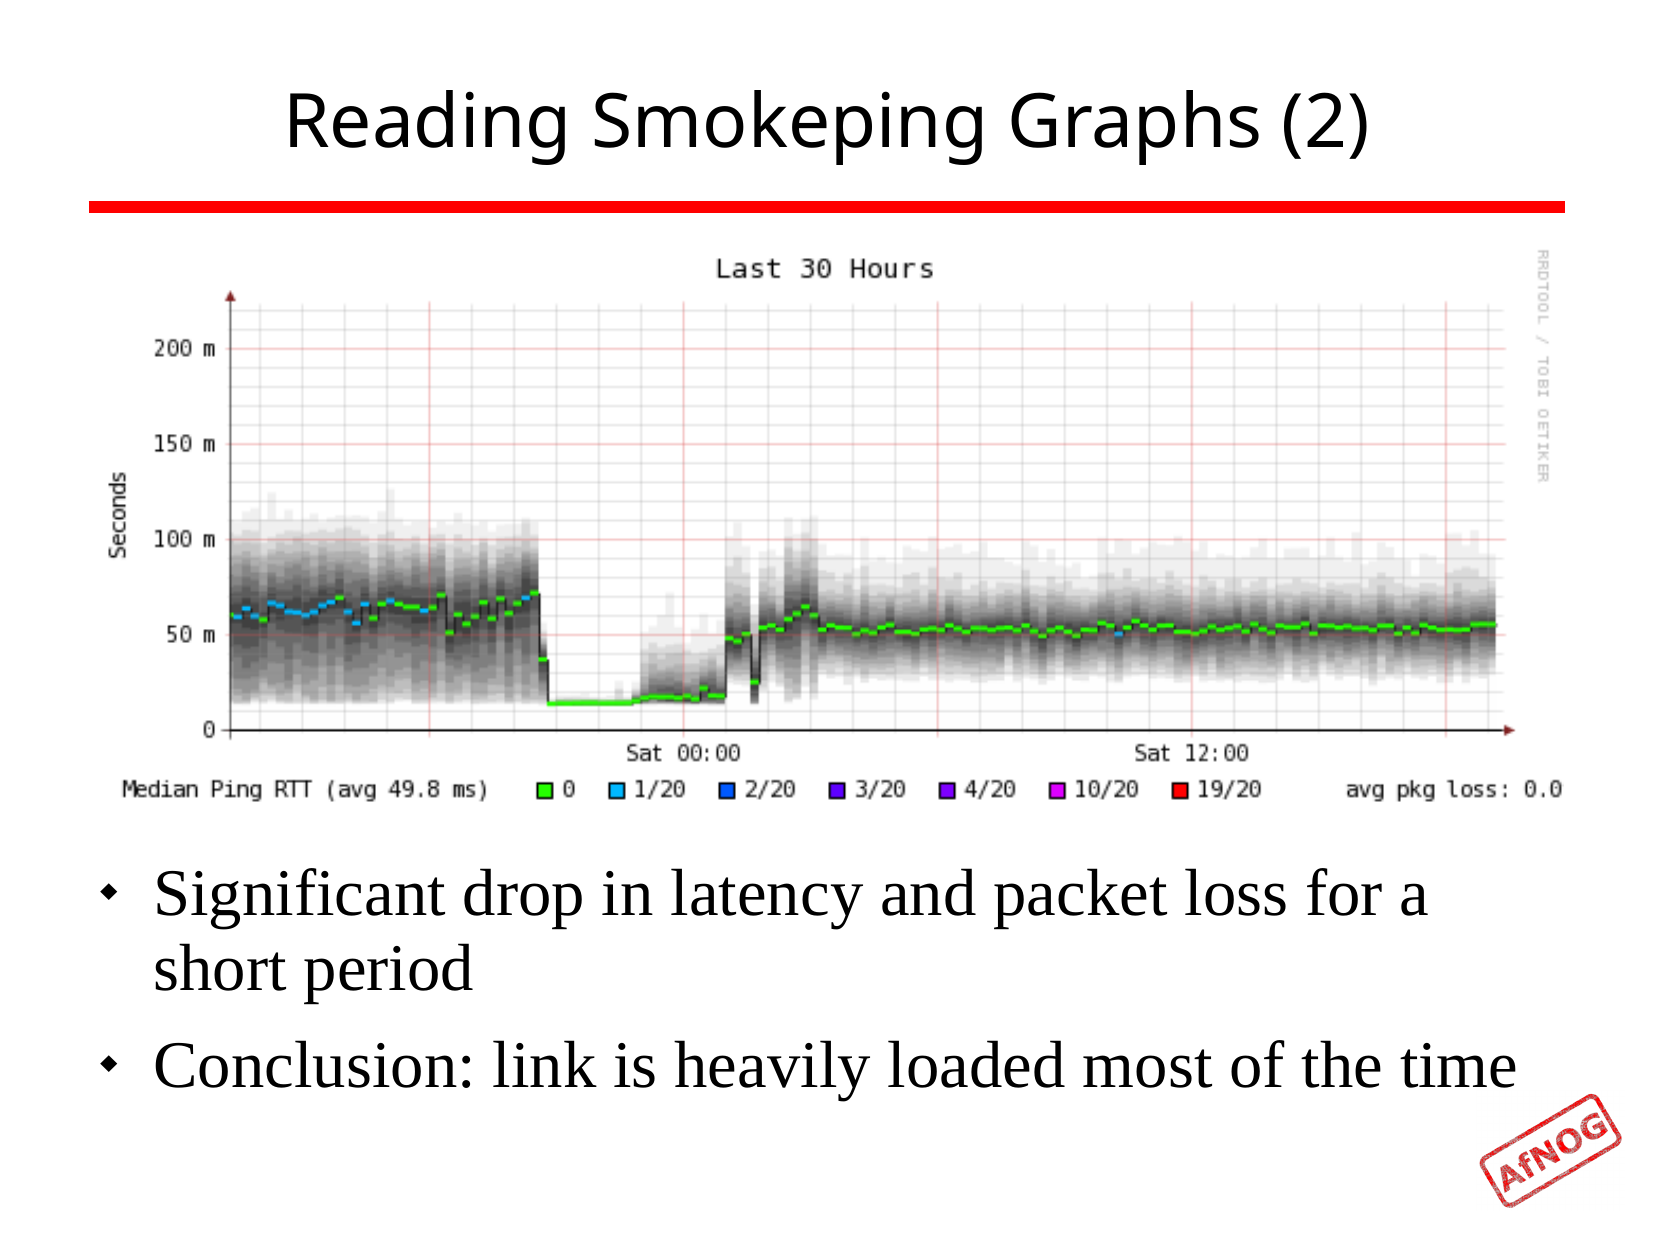

# Reading Smokeping Graphs (2)
Significant drop in latency and packet loss for a short period
Conclusion: link is heavily loaded most of the time